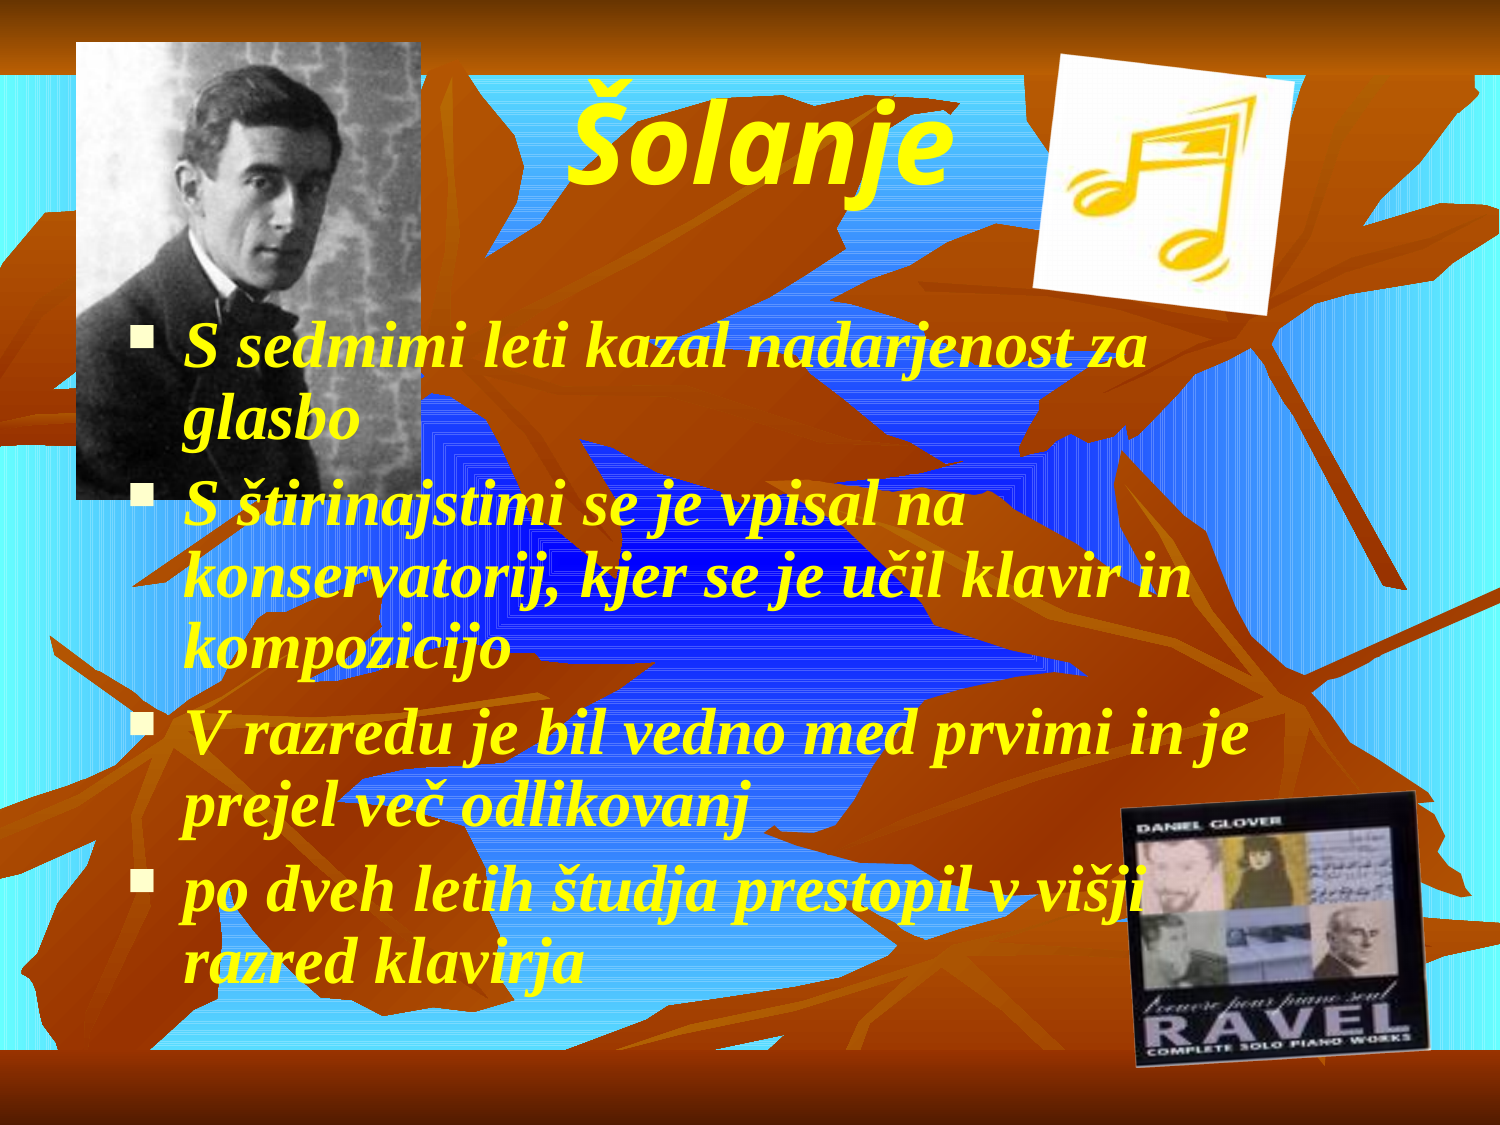

# Šolanje
S sedmimi leti kazal nadarjenost za glasbo
S štirinajstimi se je vpisal na konservatorij, kjer se je učil klavir in kompozicijo
V razredu je bil vedno med prvimi in je prejel več odlikovanj
po dveh letih študja prestopil v višji razred klavirja